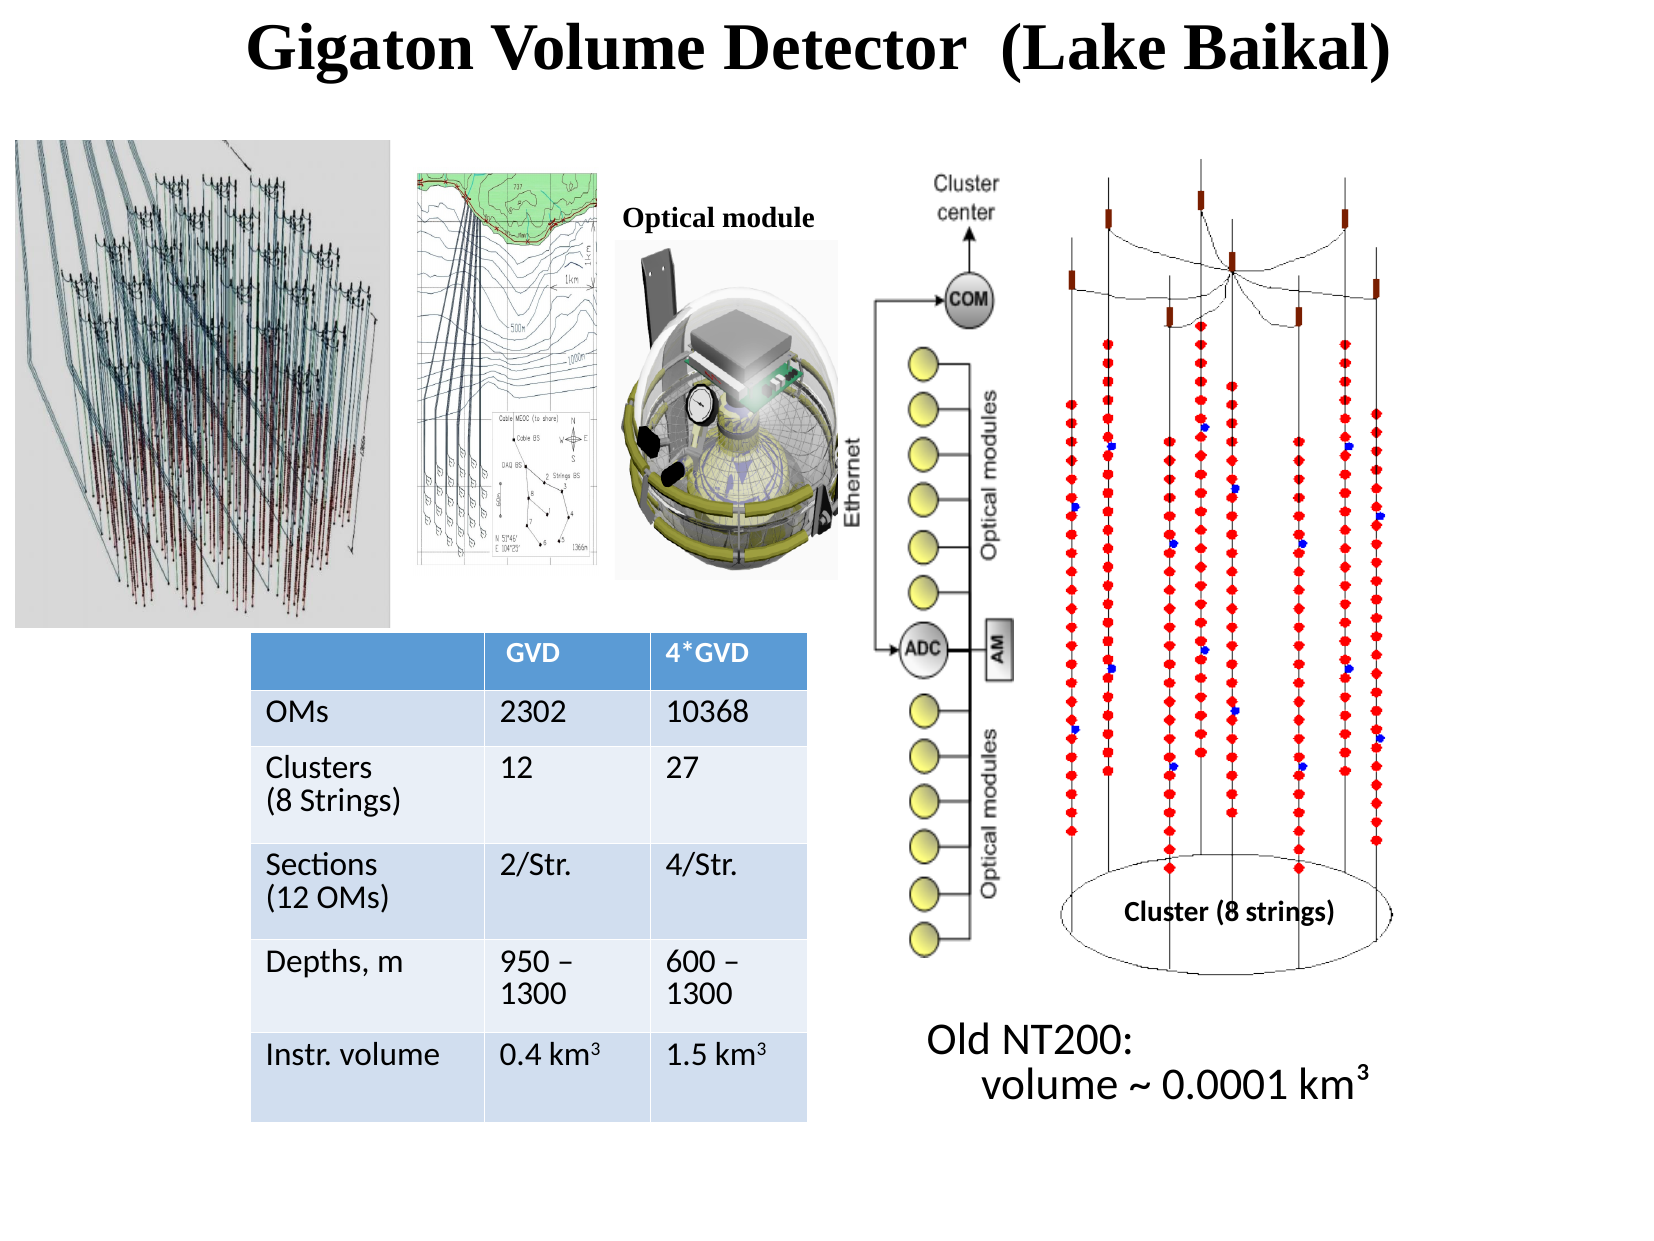

Gigaton Volume Detector (Lake Baikal)
 Optical module
| | GVD | 4\*GVD |
| --- | --- | --- |
| OMs | 2302 | 10368 |
| Clusters (8 Strings) | 12 | 27 |
| Sections (12 OMs) | 2/Str. | 4/Str. |
| Depths, m | 950 – 1300 | 600 – 1300 |
| Instr. volume | 0.4 km3 | 1.5 km3 |
Cluster (8 strings)
Old NT200:
volume ~ 0.0001 km³